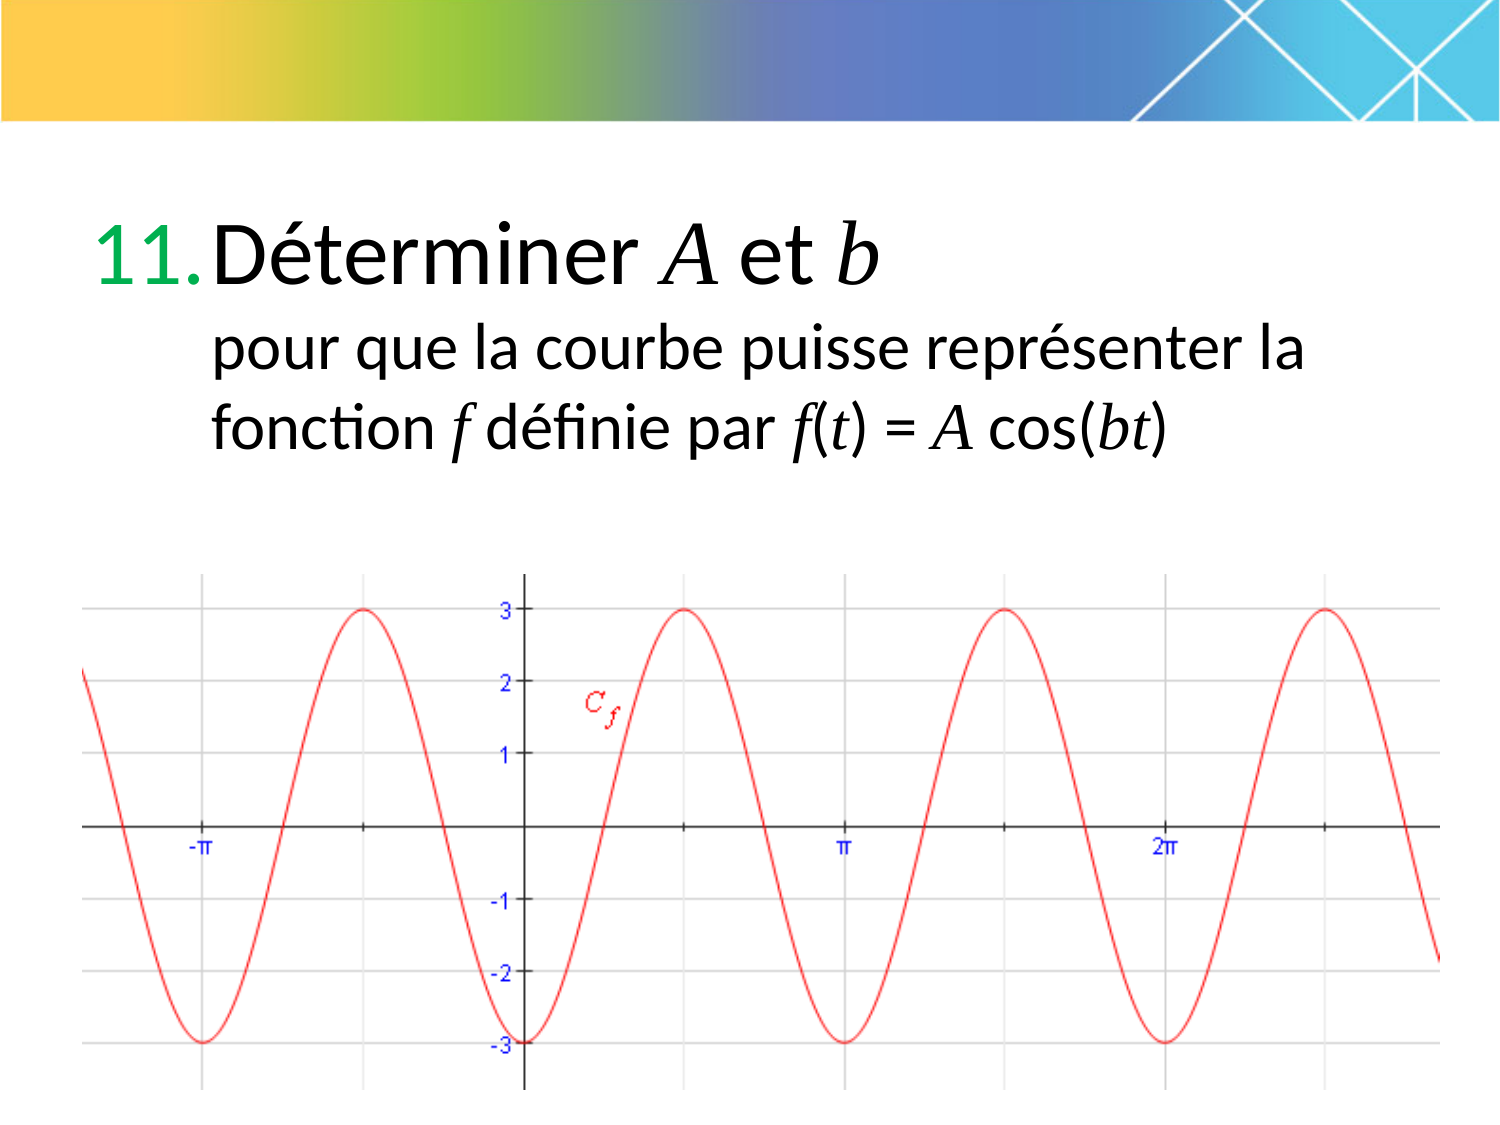

# Déterminer A et b pour que la courbe puisse représenter la fonction f définie par f(t) = A cos(bt)